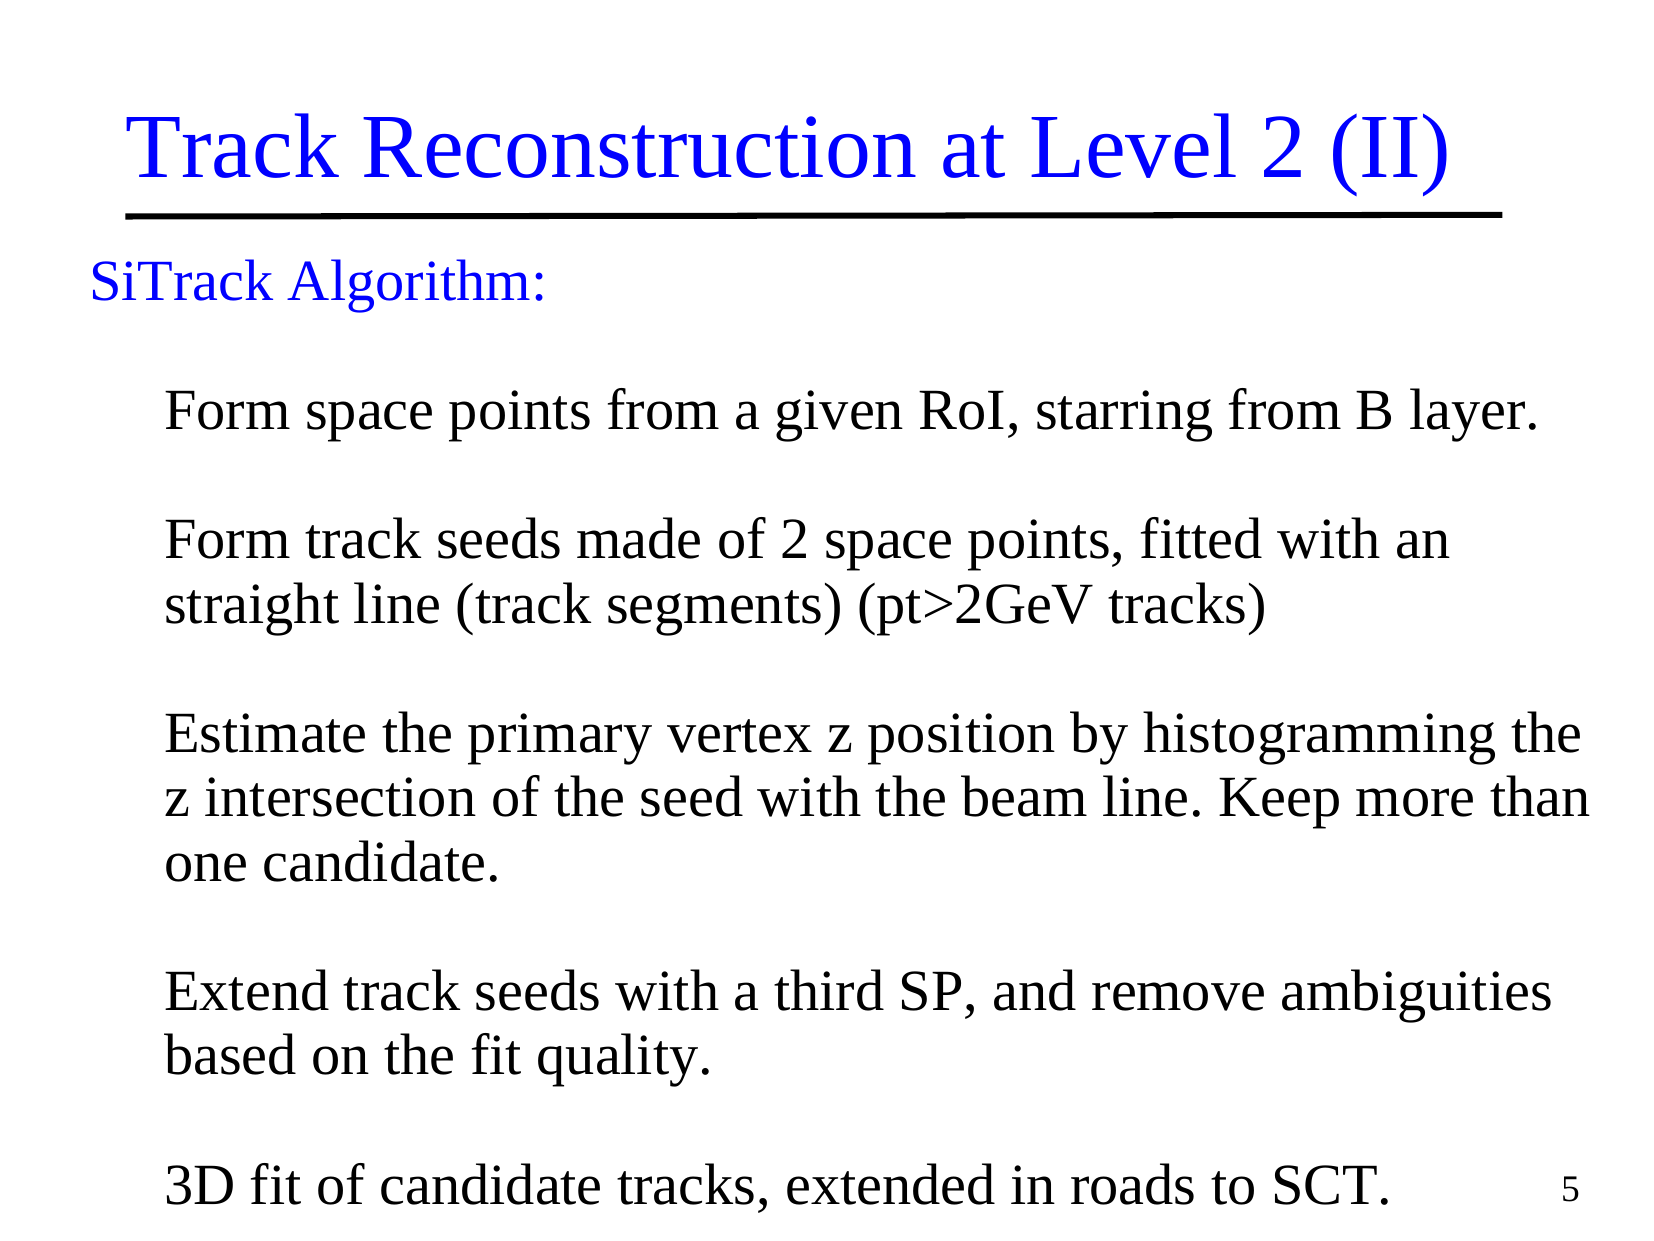

Track Reconstruction at Level 2 (II)
SiTrack Algorithm:
	Form space points from a given RoI, starring from B layer.
	Form track seeds made of 2 space points, fitted with an
	straight line (track segments) (pt>2GeV tracks)
	Estimate the primary vertex z position by histogramming the
	z intersection of the seed with the beam line. Keep more than
	one candidate.
	Extend track seeds with a third SP, and remove ambiguities
	based on the fit quality.
	3D fit of candidate tracks, extended in roads to SCT.